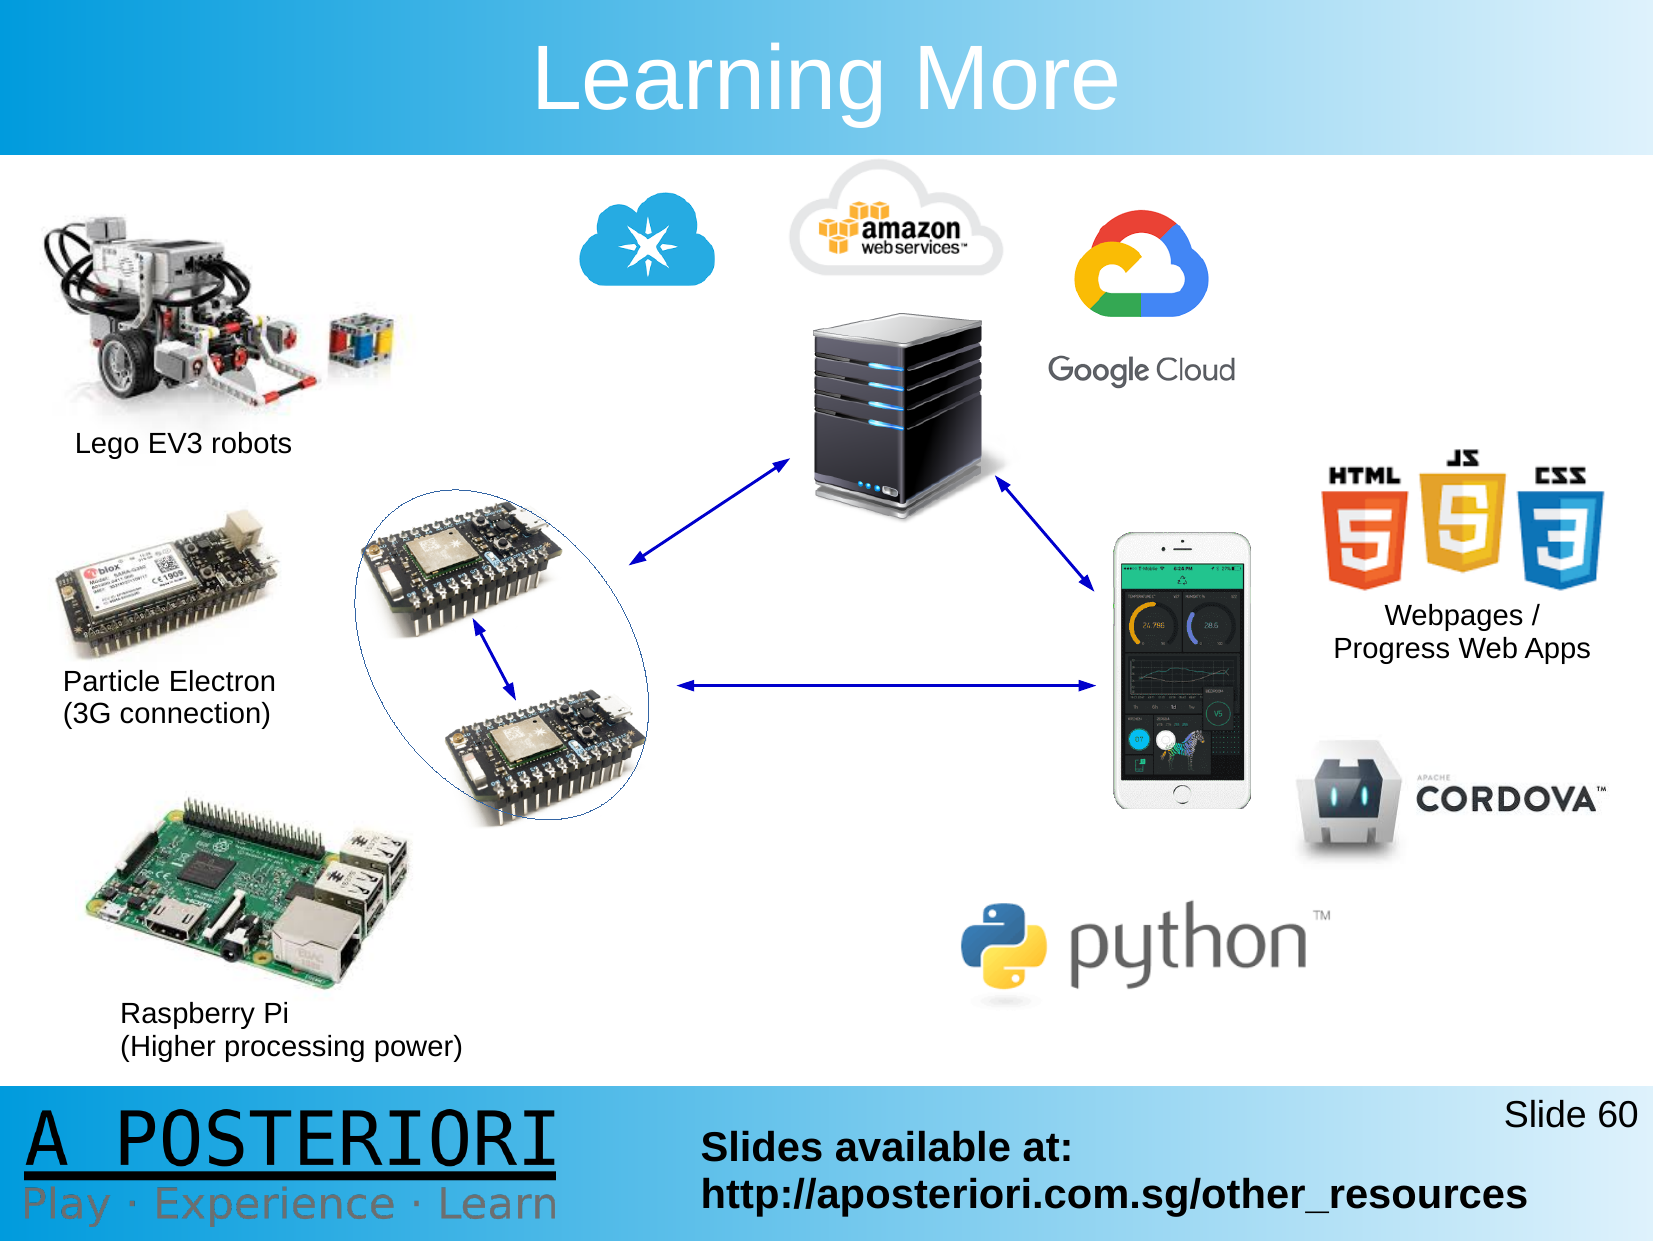

# Learning More
Lego EV3 robots
Webpages /
Progress Web Apps
Particle Electron (3G connection)
Raspberry Pi
(Higher processing power)